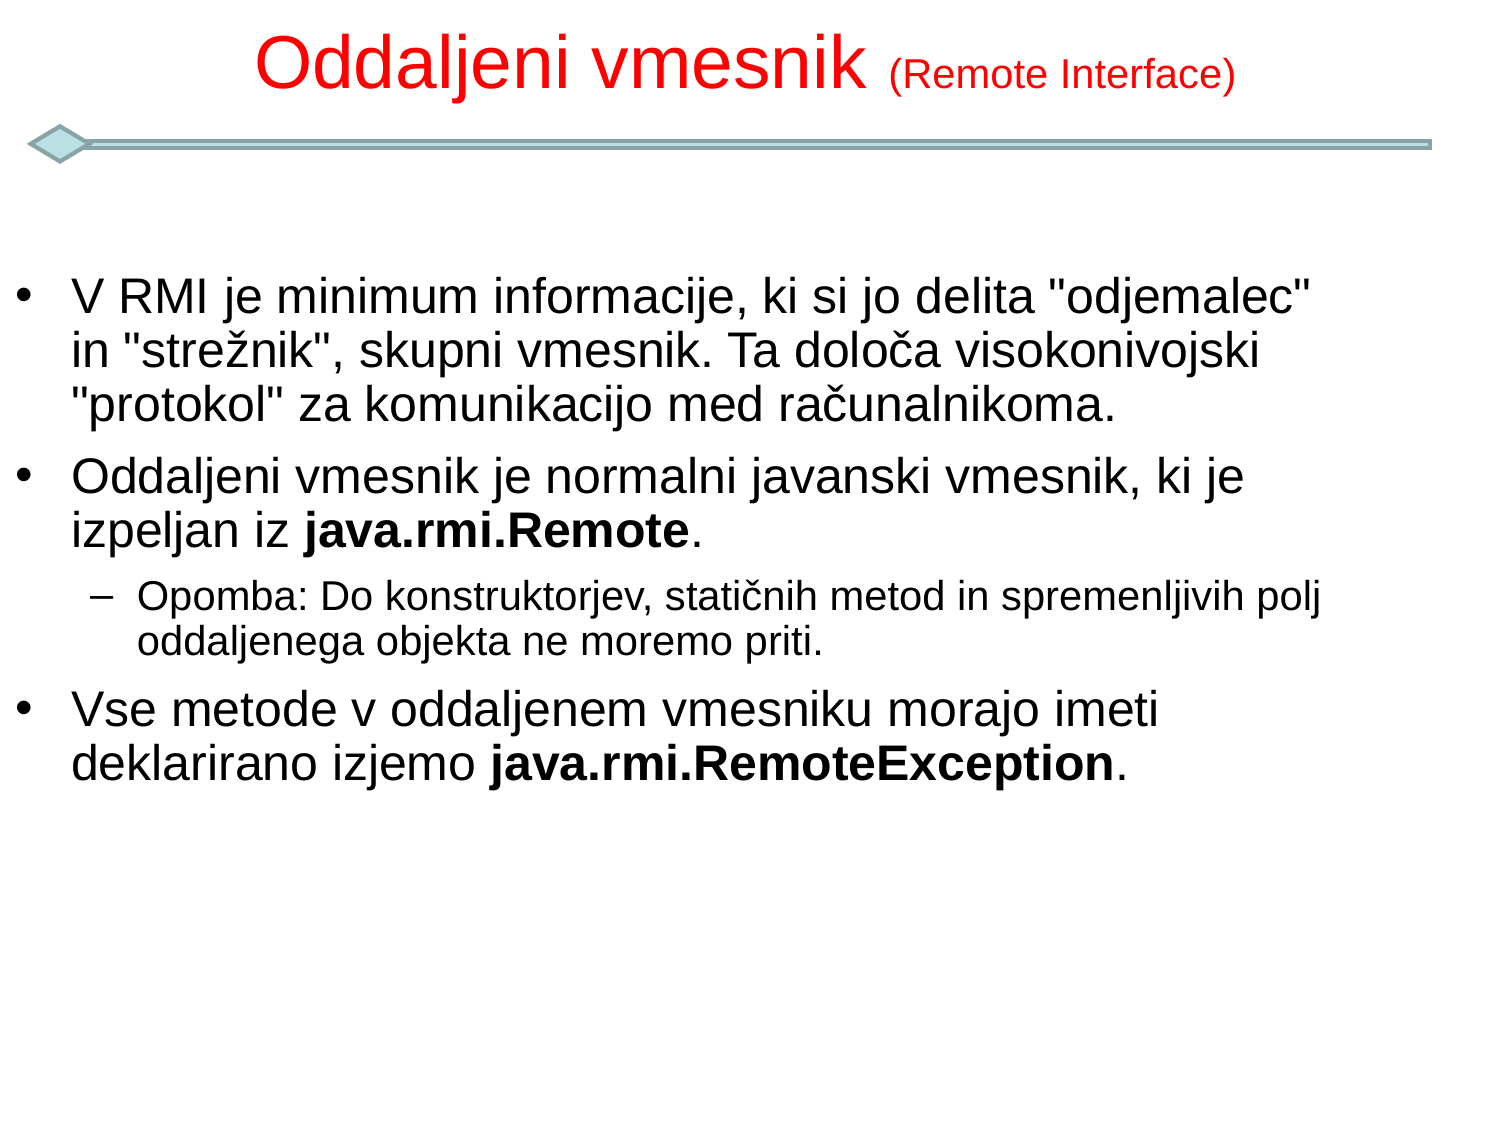

# Oddaljeni vmesnik (Remote Interface)
V RMI je minimum informacije, ki si jo delita "odjemalec" in "strežnik", skupni vmesnik. Ta določa visokonivojski "protokol" za komunikacijo med računalnikoma.
Oddaljeni vmesnik je normalni javanski vmesnik, ki je izpeljan iz java.rmi.Remote.
Opomba: Do konstruktorjev, statičnih metod in spremenljivih polj oddaljenega objekta ne moremo priti.
Vse metode v oddaljenem vmesniku morajo imeti deklarirano izjemo java.rmi.RemoteException.